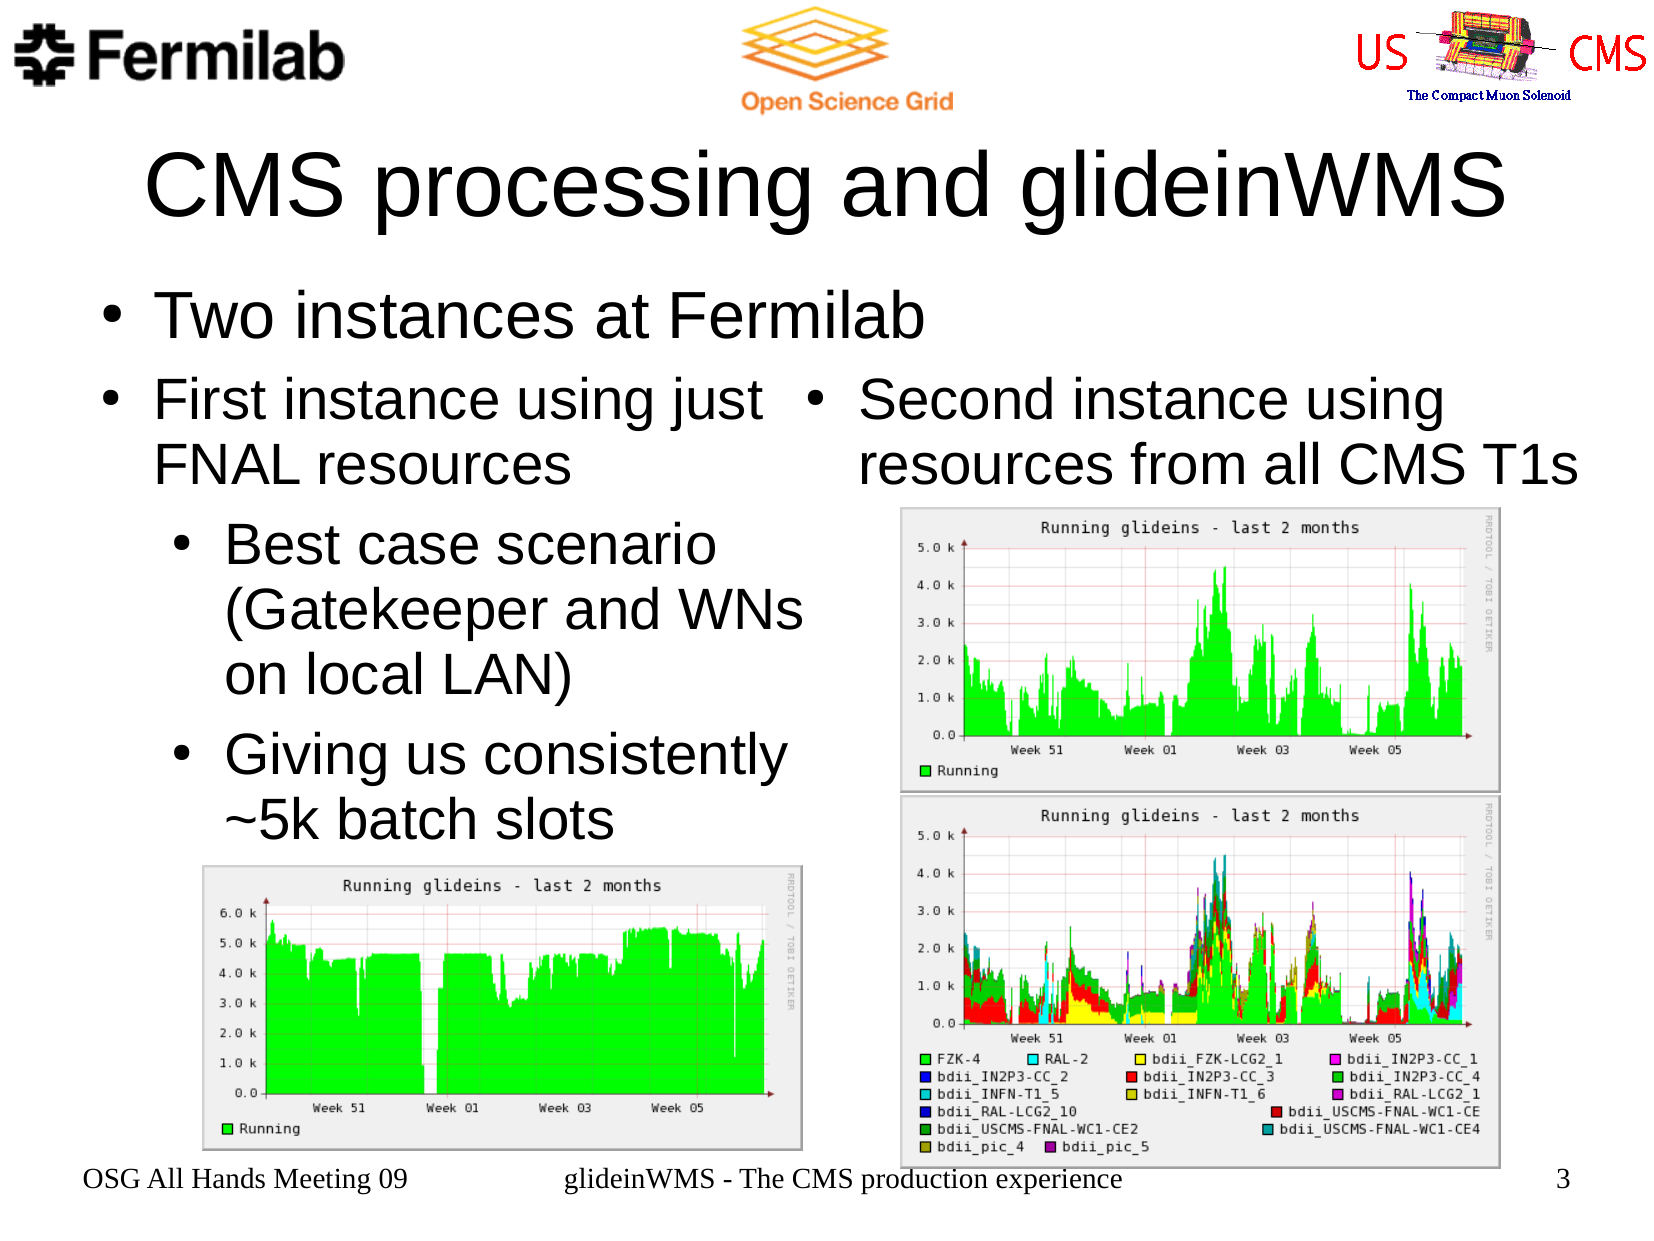

# CMS processing and glideinWMS
Two instances at Fermilab
First instance using just FNAL resources
Best case scenario
(Gatekeeper and WNs on local LAN)
Giving us consistently ~5k batch slots
Second instance using resources from all CMS T1s
OSG All Hands Meeting 09
glideinWMS - The CMS production experience
3